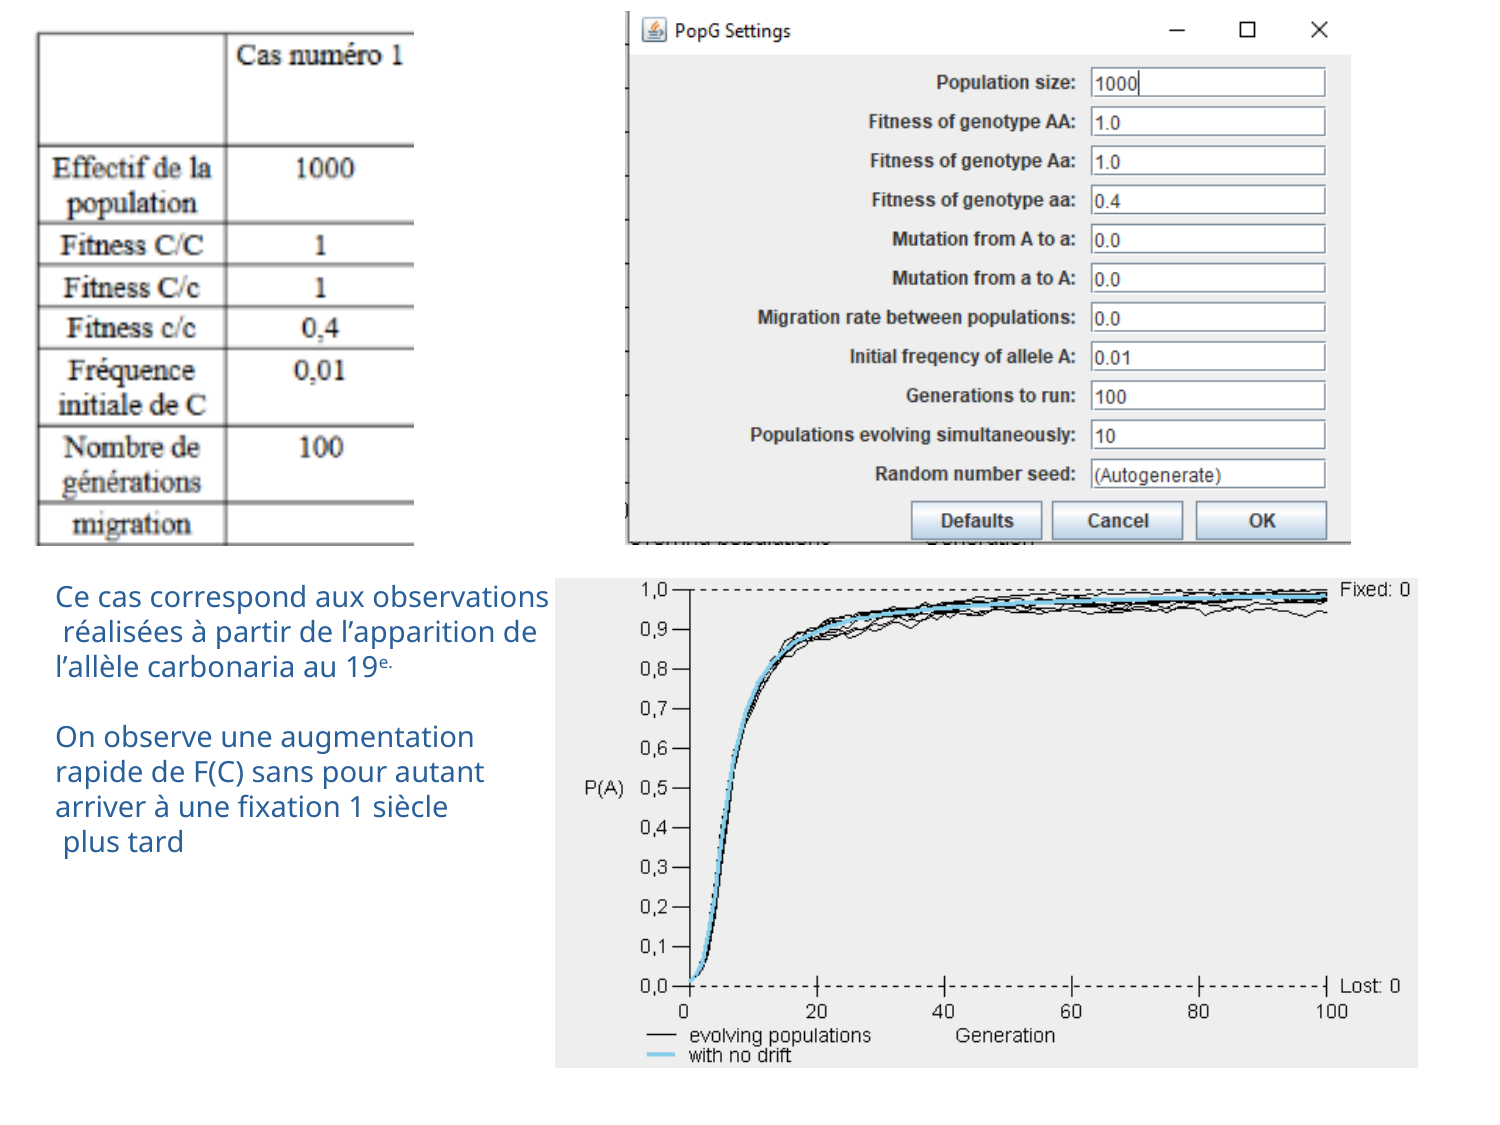

Ce cas correspond aux observations
 réalisées à partir de l’apparition de
l’allèle carbonaria au 19e.
On observe une augmentation
rapide de F(C) sans pour autant
arriver à une fixation 1 siècle
 plus tard